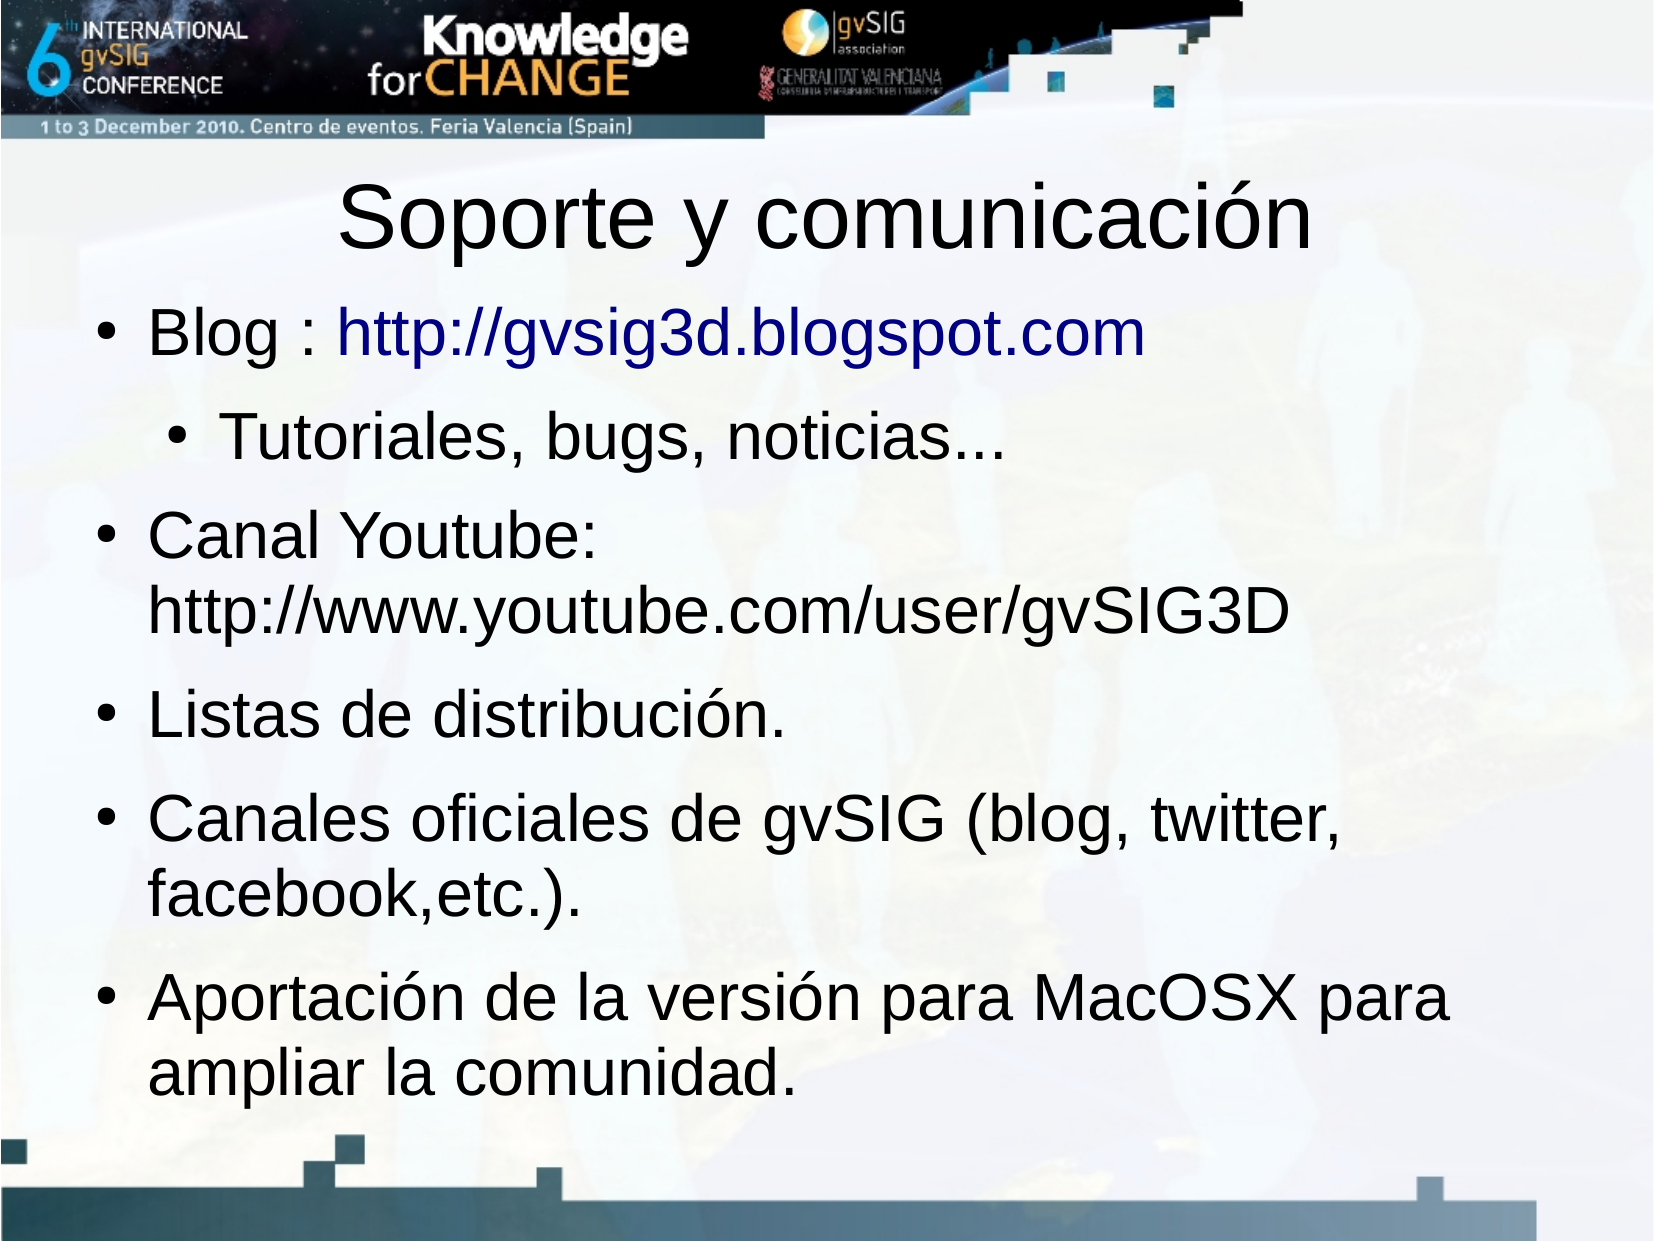

# Soporte y comunicación
Blog : http://gvsig3d.blogspot.com
Tutoriales, bugs, noticias...
Canal Youtube: http://www.youtube.com/user/gvSIG3D
Listas de distribución.
Canales oficiales de gvSIG (blog, twitter, facebook,etc.).
Aportación de la versión para MacOSX para ampliar la comunidad.